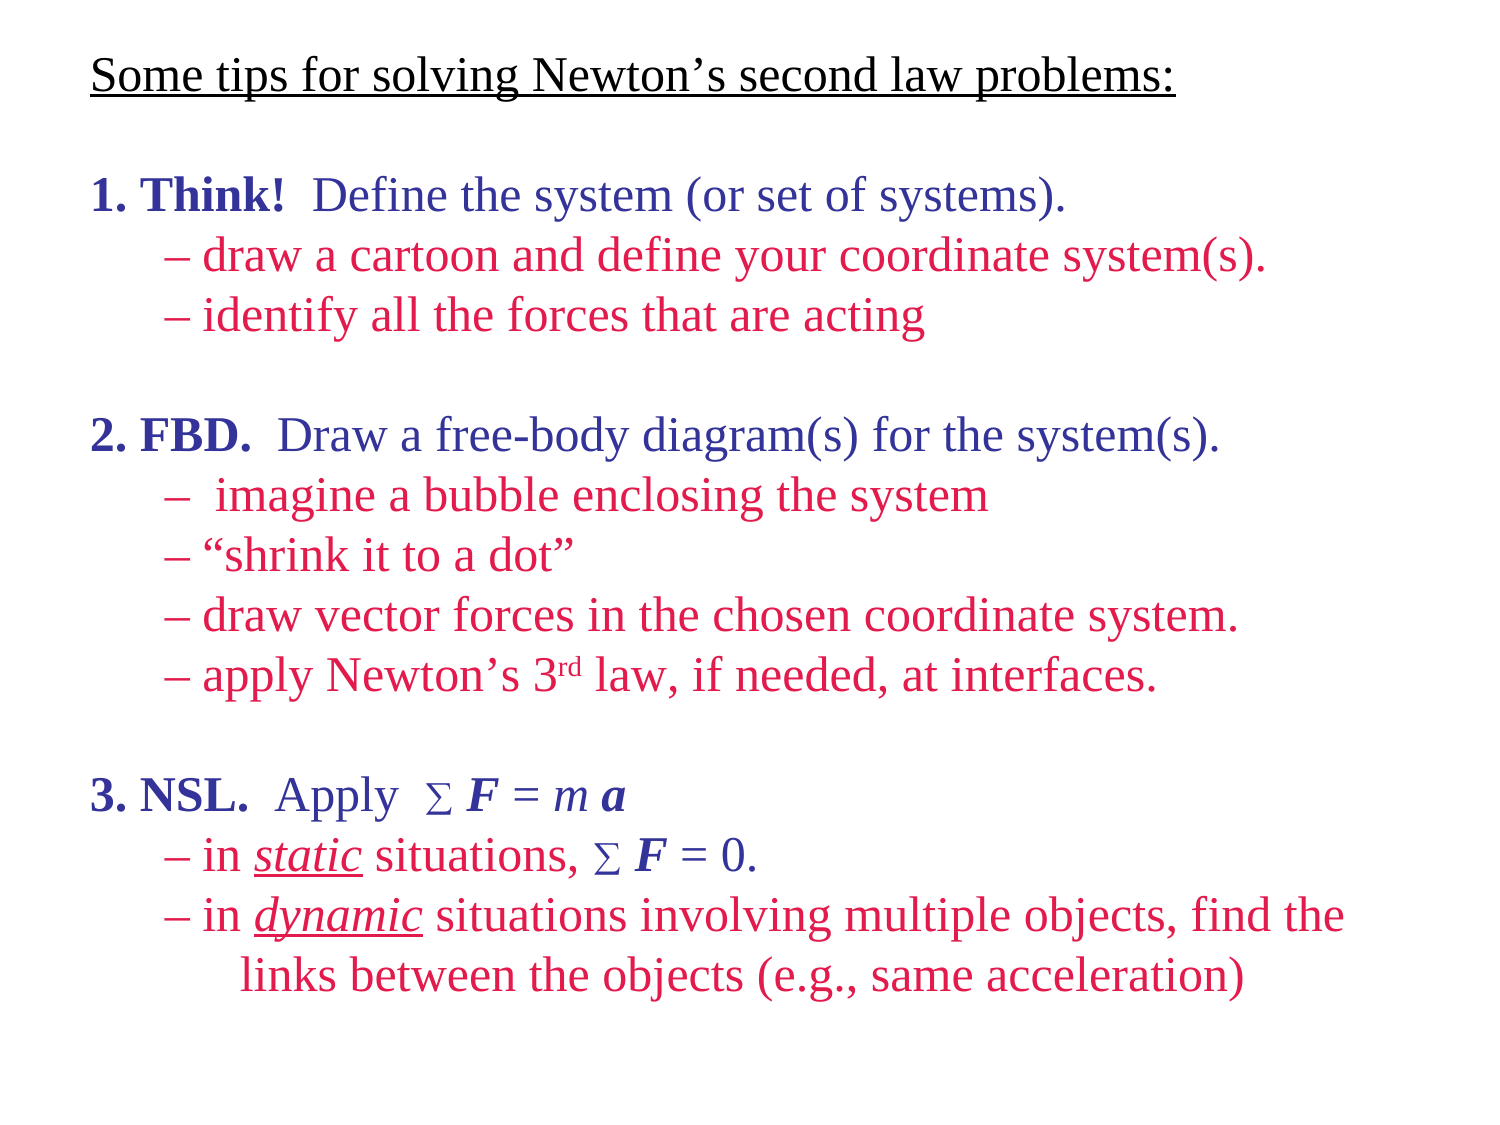

Some tips for solving Newton’s second law problems:
1. Think! Define the system (or set of systems).
– draw a cartoon and define your coordinate system(s).
– identify all the forces that are acting
2. FBD. Draw a free-body diagram(s) for the system(s).
– imagine a bubble enclosing the system
– “shrink it to a dot”
– draw vector forces in the chosen coordinate system.
– apply Newton’s 3rd law, if needed, at interfaces.
3. NSL. Apply ∑ F = m a
– in static situations, ∑ F = 0.
– in dynamic situations involving multiple objects, find the
 links between the objects (e.g., same acceleration)